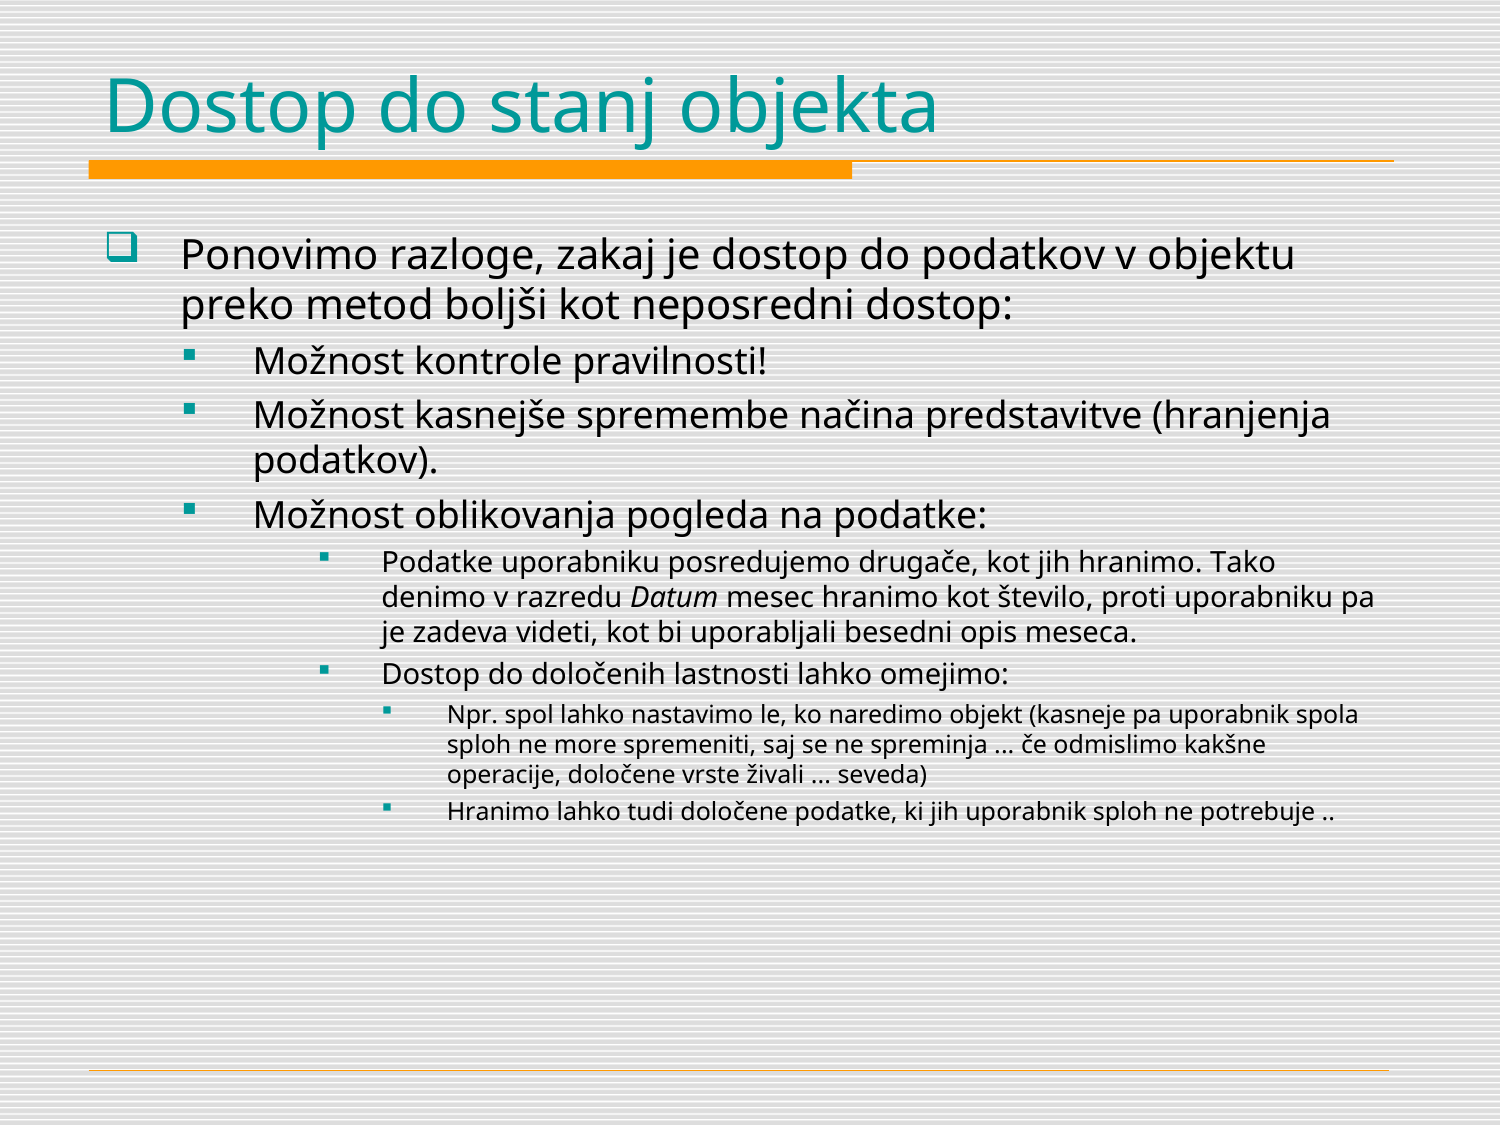

# Dostop do stanj objekta
Ponovimo razloge, zakaj je dostop do podatkov v objektu preko metod boljši kot neposredni dostop:
Možnost kontrole pravilnosti!
Možnost kasnejše spremembe načina predstavitve (hranjenja podatkov).
Možnost oblikovanja pogleda na podatke:
Podatke uporabniku posredujemo drugače, kot jih hranimo. Tako denimo v razredu Datum mesec hranimo kot število, proti uporabniku pa je zadeva videti, kot bi uporabljali besedni opis meseca.
Dostop do določenih lastnosti lahko omejimo:
Npr. spol lahko nastavimo le, ko naredimo objekt (kasneje pa uporabnik spola sploh ne more spremeniti, saj se ne spreminja ... če odmislimo kakšne operacije, določene vrste živali ... seveda)
Hranimo lahko tudi določene podatke, ki jih uporabnik sploh ne potrebuje ..